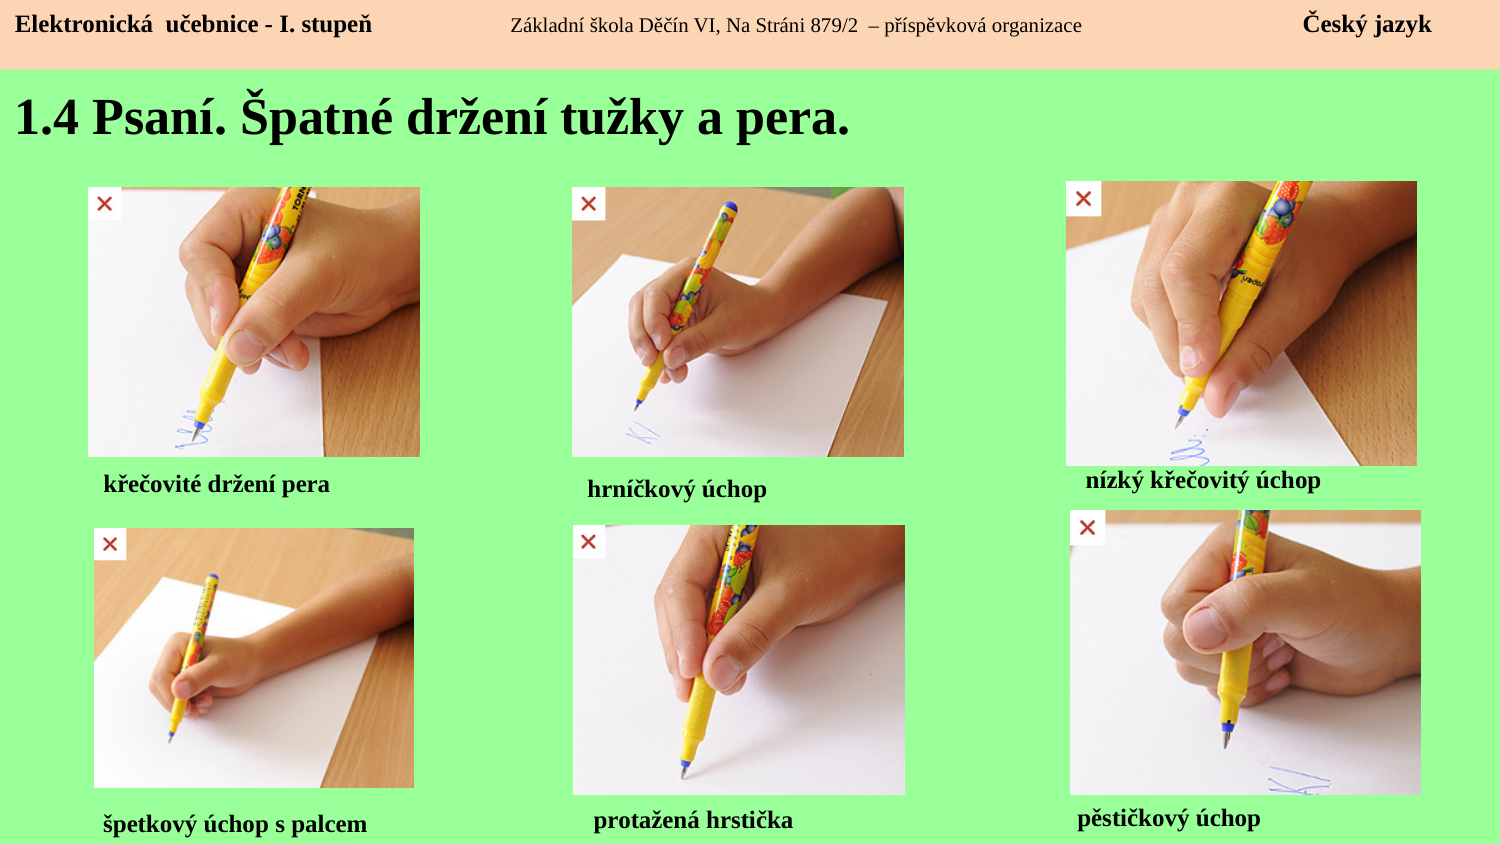

Elektronická učebnice - I. stupeň Základní škola Děčín VI, Na Stráni 879/2 – příspěvková organizace Český jazyk
# 1.4 Psaní. Špatné držení tužky a pera.
nízký křečovitý úchop
křečovité držení pera
hrníčkový úchop
pěstičkový úchop
protažená hrstička
špetkový úchop s palcem